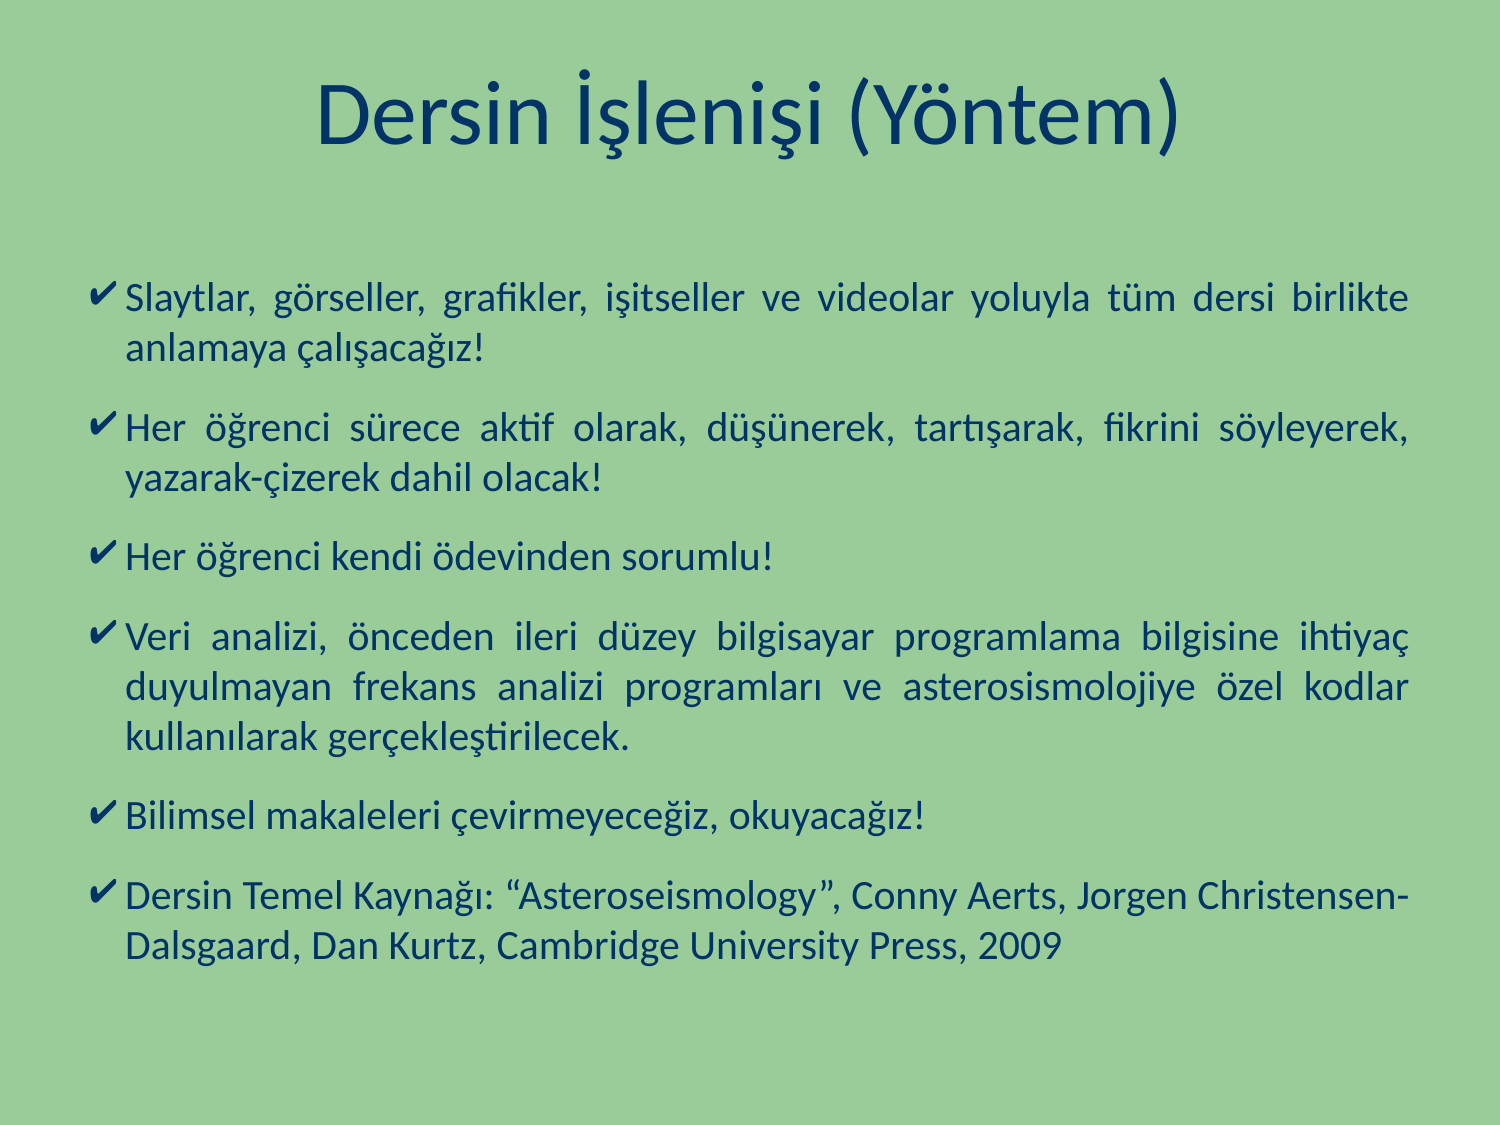

# Dersin İşlenişi (Yöntem)
Slaytlar, görseller, grafikler, işitseller ve videolar yoluyla tüm dersi birlikte anlamaya çalışacağız!
Her öğrenci sürece aktif olarak, düşünerek, tartışarak, fikrini söyleyerek, yazarak-çizerek dahil olacak!
Her öğrenci kendi ödevinden sorumlu!
Veri analizi, önceden ileri düzey bilgisayar programlama bilgisine ihtiyaç duyulmayan frekans analizi programları ve asterosismolojiye özel kodlar kullanılarak gerçekleştirilecek.
Bilimsel makaleleri çevirmeyeceğiz, okuyacağız!
Dersin Temel Kaynağı: “Asteroseismology”, Conny Aerts, Jorgen Christensen-Dalsgaard, Dan Kurtz, Cambridge University Press, 2009